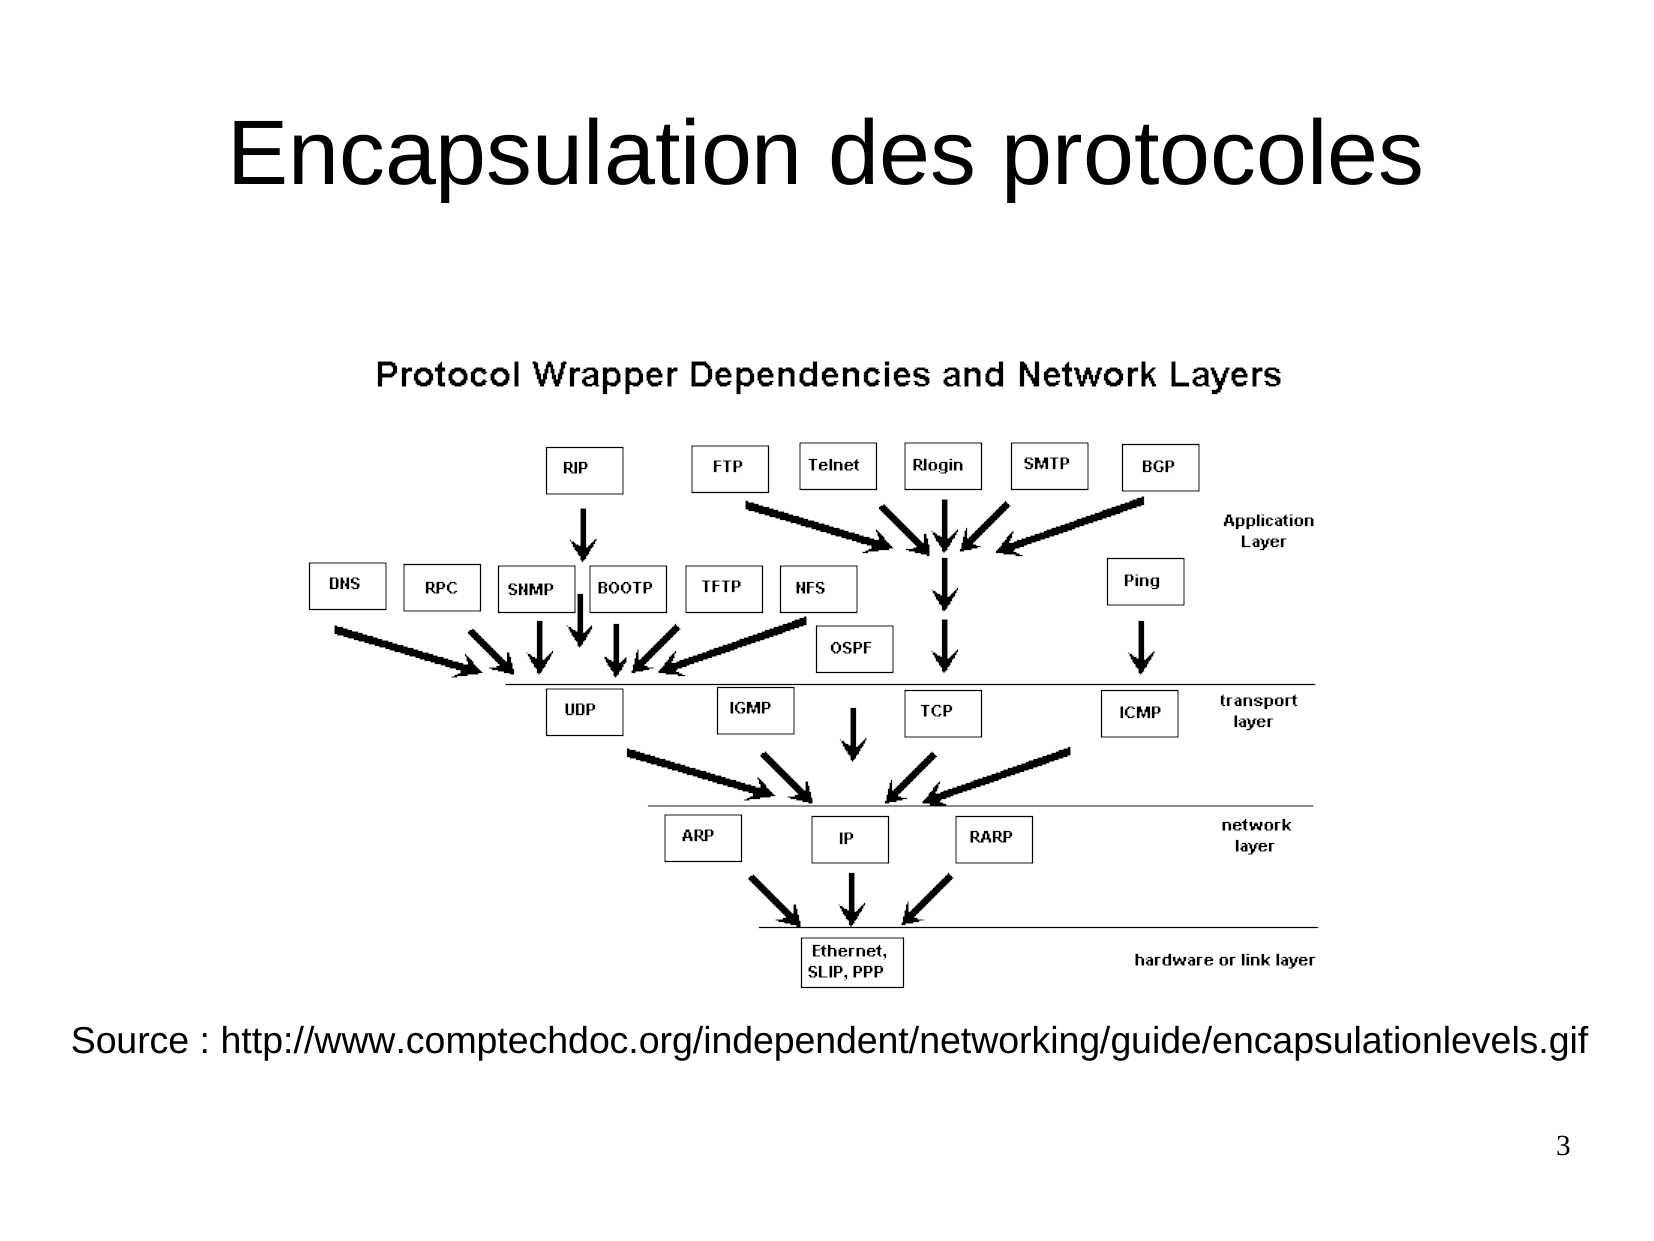

# Encapsulation des protocoles
Source : http://www.comptechdoc.org/independent/networking/guide/encapsulationlevels.gif
3